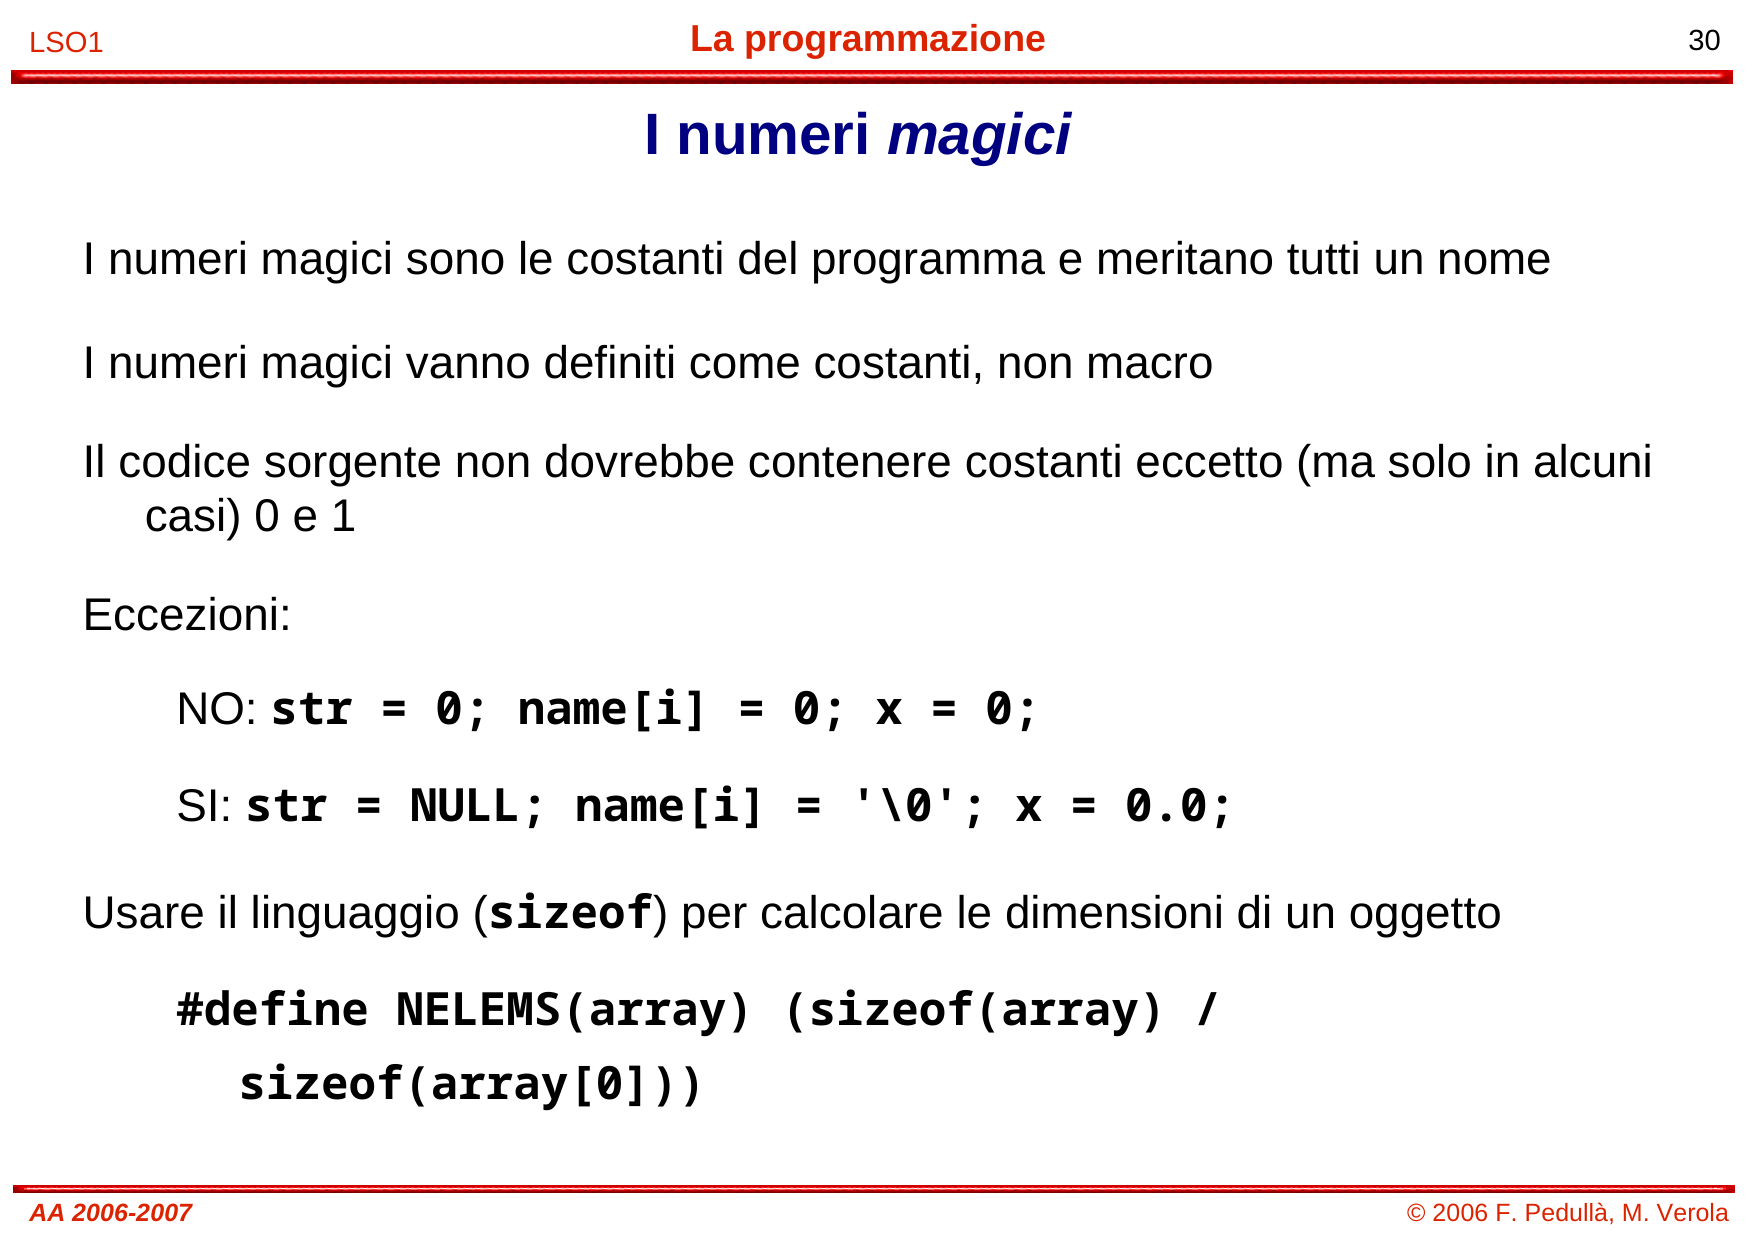

I numeri magici
# I numeri magici sono le costanti del programma e meritano tutti un nome
I numeri magici vanno definiti come costanti, non macro
Il codice sorgente non dovrebbe contenere costanti eccetto (ma solo in alcuni casi) 0 e 1
Eccezioni:
NO: str = 0; name[i] = 0; x = 0;
SI: str = NULL; name[i] = '\0'; x = 0.0;
Usare il linguaggio (sizeof) per calcolare le dimensioni di un oggetto
#define NELEMS(array) (sizeof(array) / sizeof(array[0]))